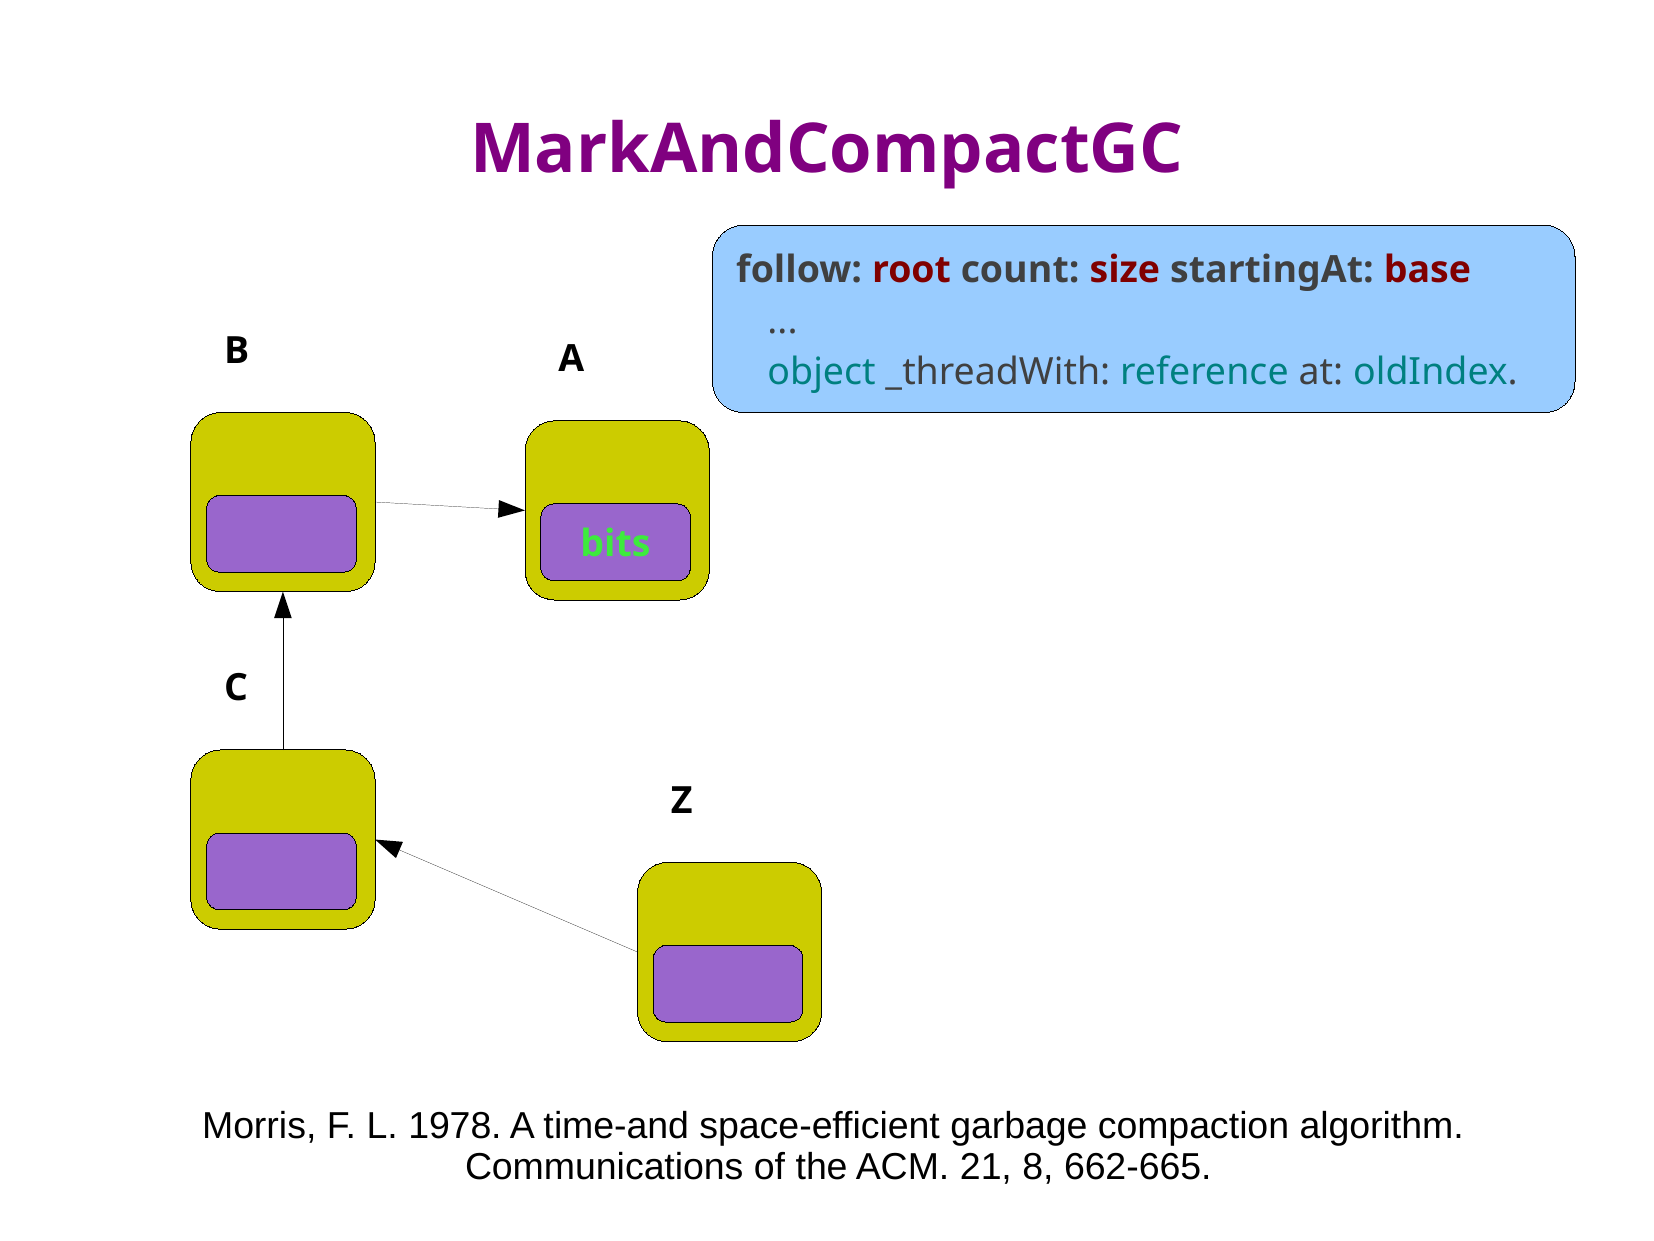

MarkAndCompactGC
follow: root count: size startingAt: base
	...
	object _threadWith: reference at: oldIndex.
 B
 A
bits
 C
 Z
Morris, F. L. 1978. A time-and space-efficient garbage compaction algorithm.
 Communications of the ACM. 21, 8, 662-665.